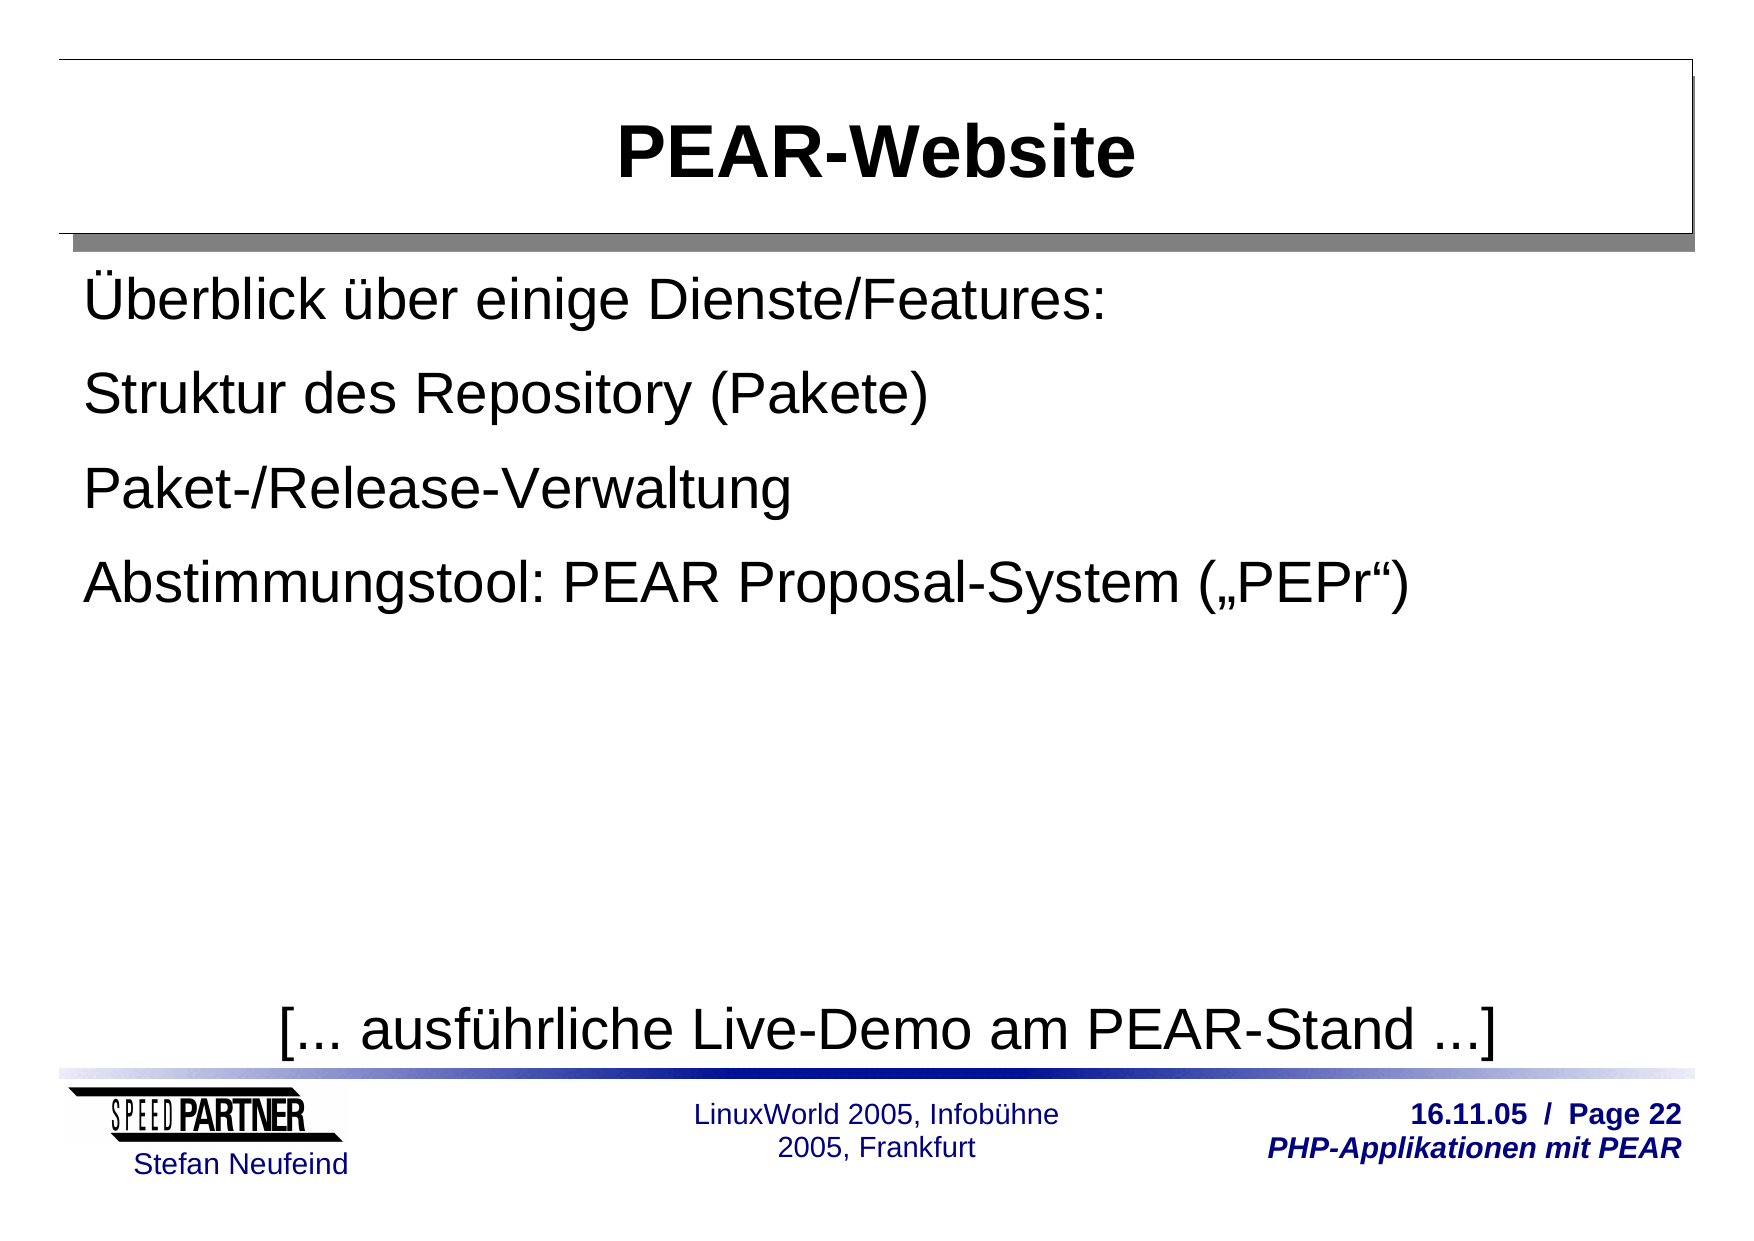

# PEAR-Website
Überblick über einige Dienste/Features:
Struktur des Repository (Pakete)
Paket-/Release-Verwaltung
Abstimmungstool: PEAR Proposal-System („PEPr“)
[... ausführliche Live-Demo am PEAR-Stand ...]